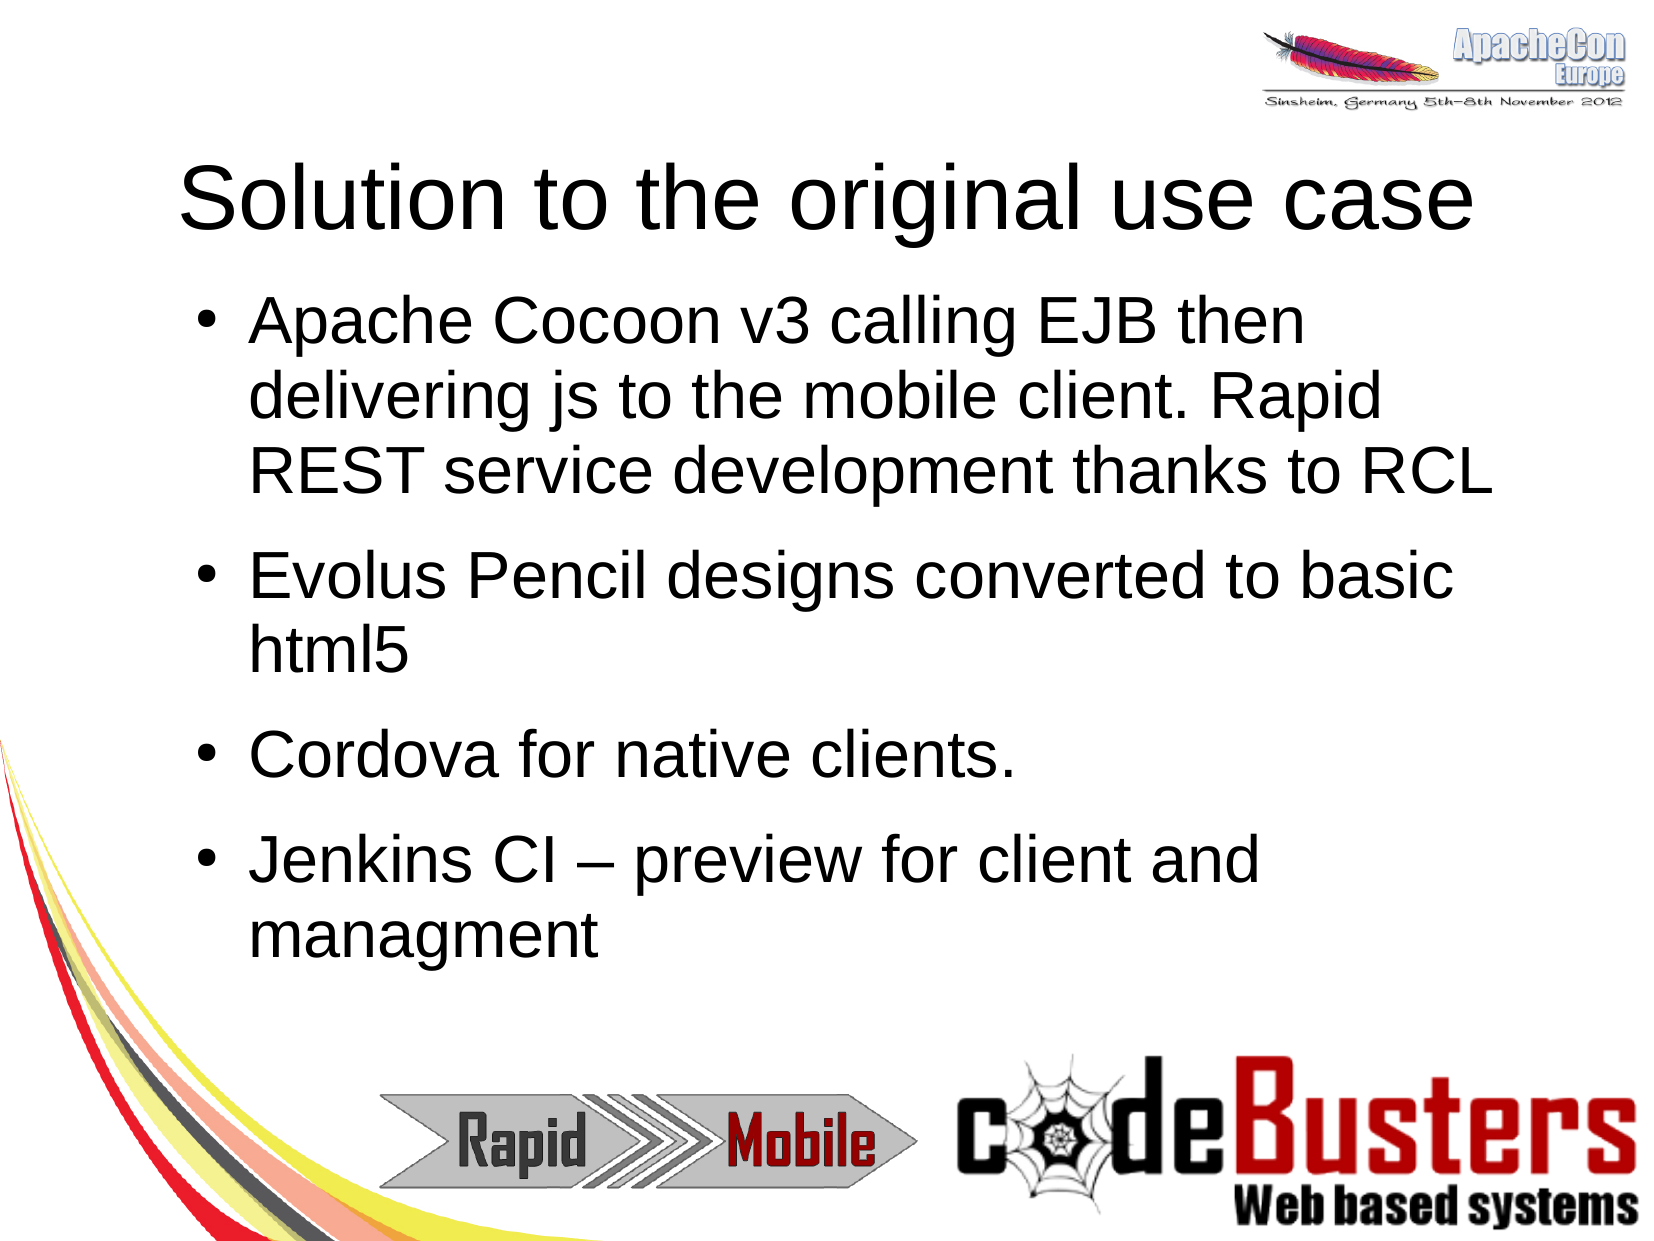

# Solution to the original use case
Apache Cocoon v3 calling EJB then delivering js to the mobile client. Rapid REST service development thanks to RCL
Evolus Pencil designs converted to basic html5
Cordova for native clients.
Jenkins CI – preview for client and managment